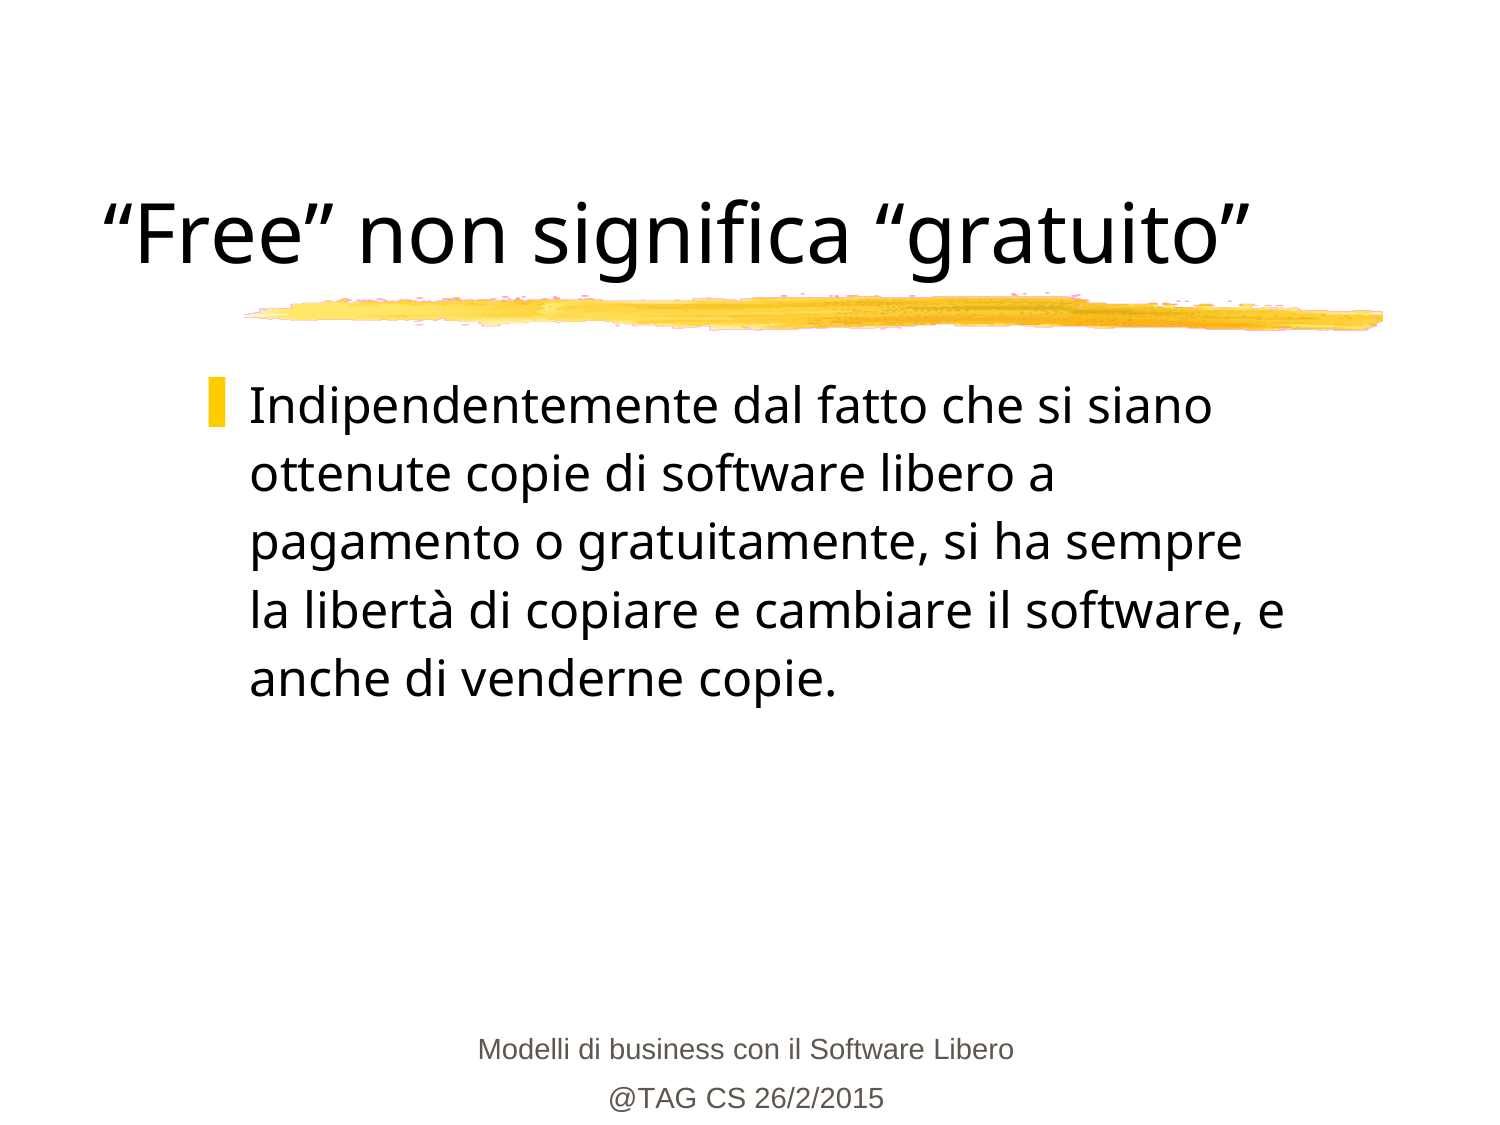

# “Free” non significa “gratuito”
Indipendentemente dal fatto che si siano ottenute copie di software libero a pagamento o gratuitamente, si ha sempre la libertà di copiare e cambiare il software, e anche di venderne copie.